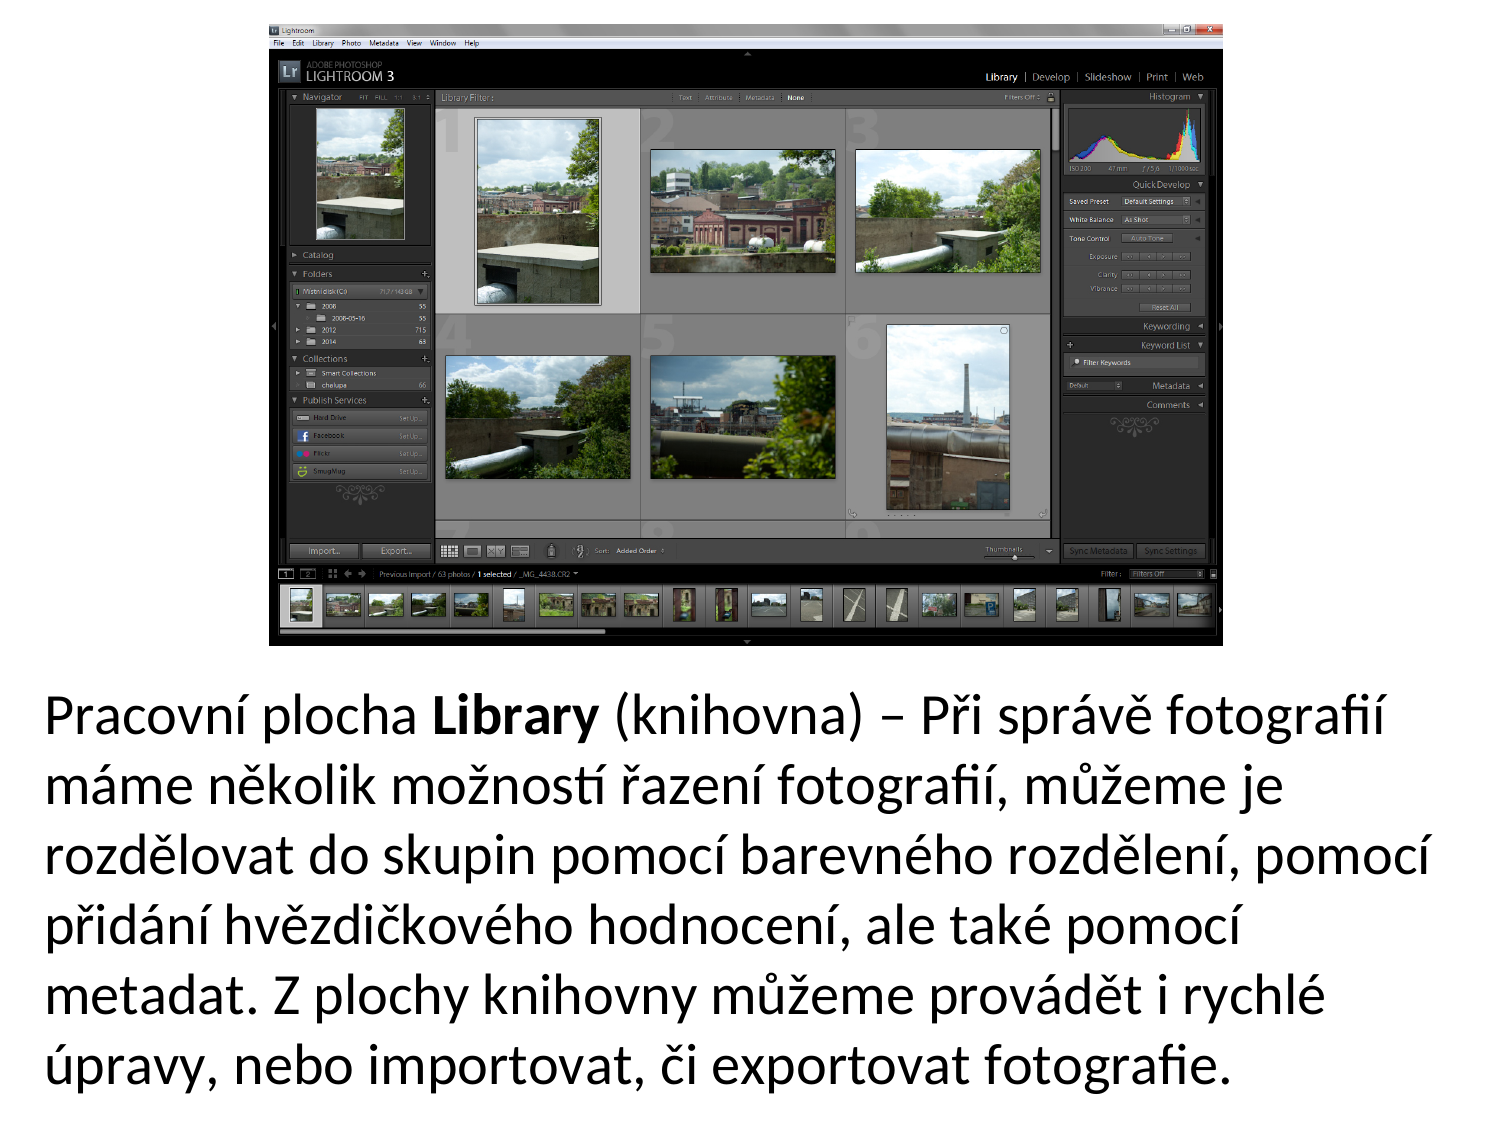

Pracovní plocha Library (knihovna) – Při správě fotografií máme několik možností řazení fotografií, můžeme je rozdělovat do skupin pomocí barevného rozdělení, pomocí přidání hvězdičkového hodnocení, ale také pomocí metadat. Z plochy knihovny můžeme provádět i rychlé úpravy, nebo importovat, či exportovat fotografie.